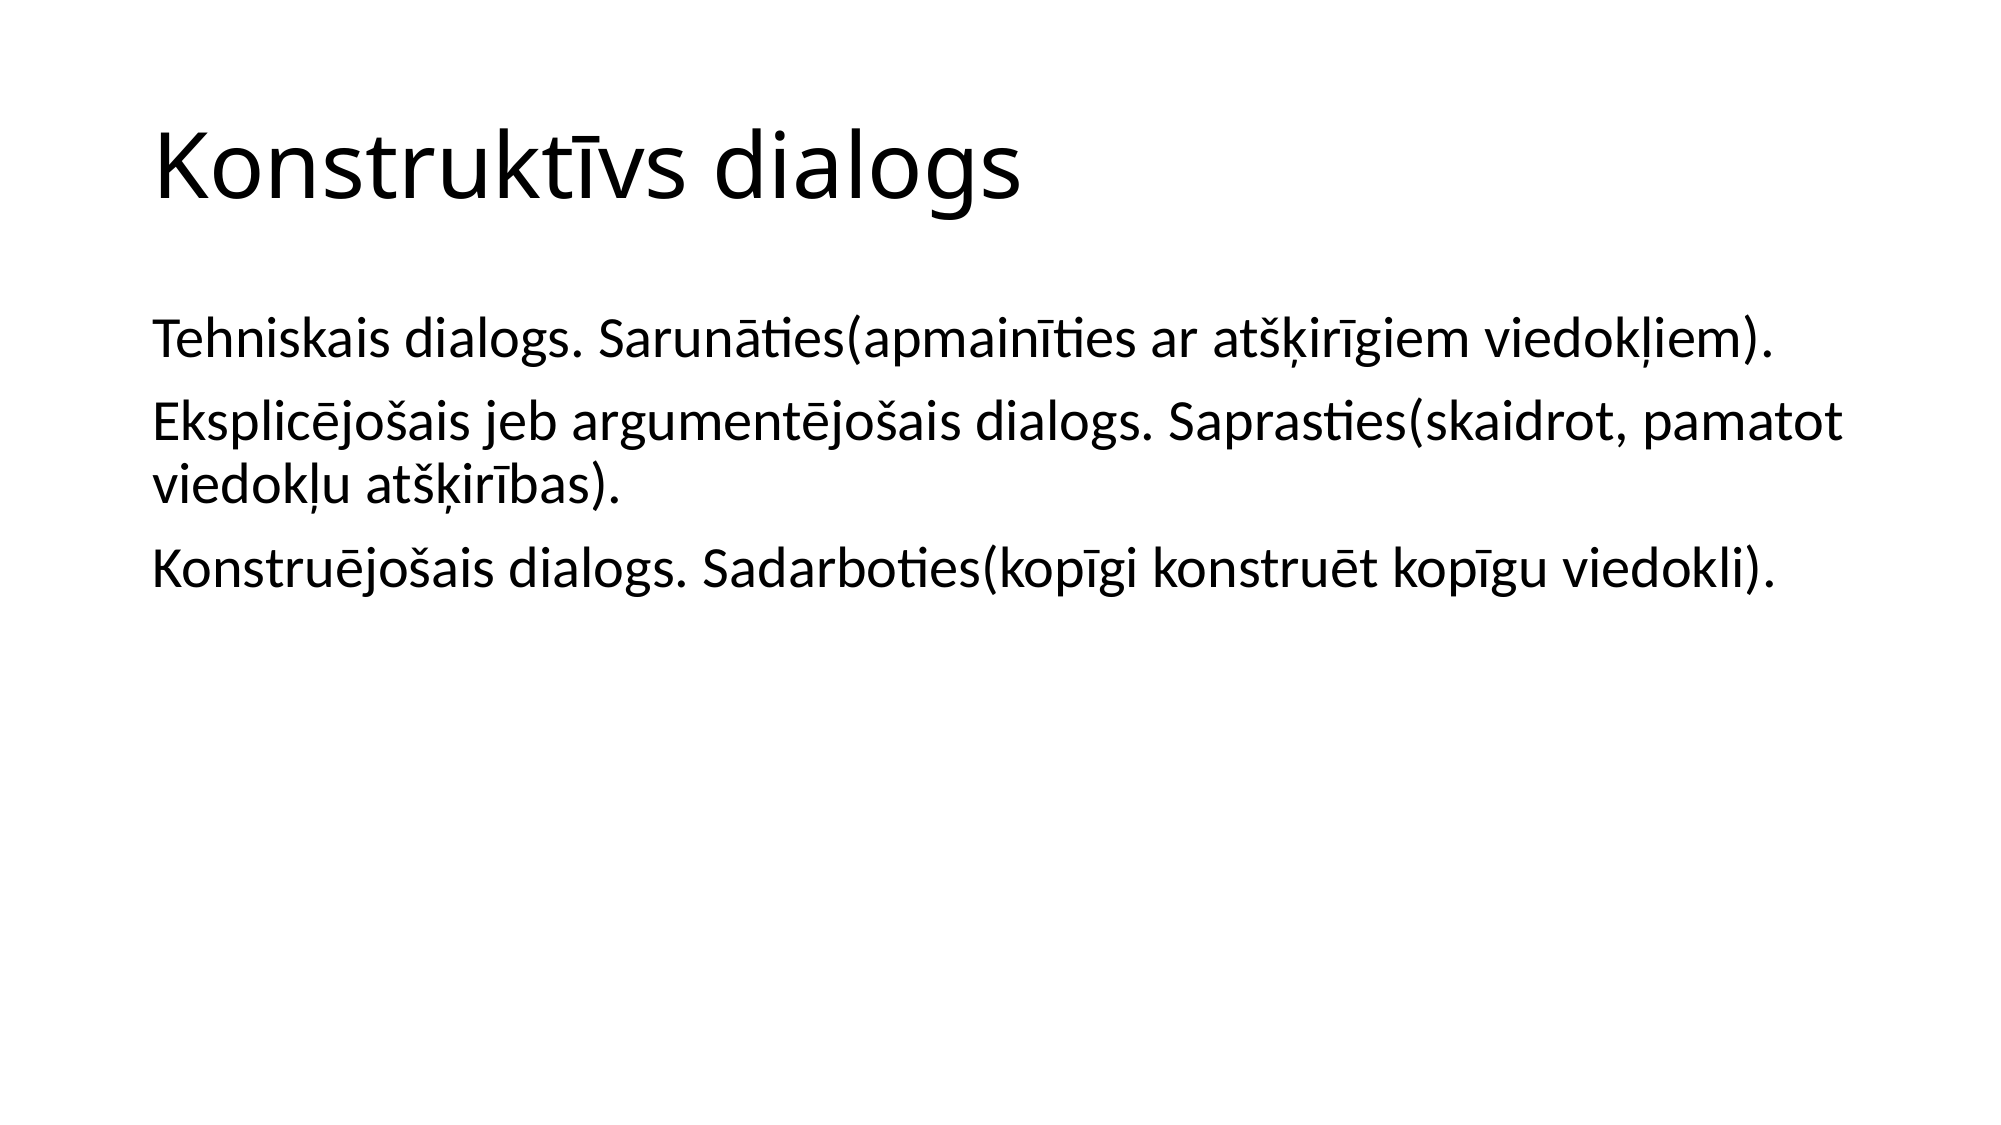

# Konstruktīvs dialogs
Tehniskais dialogs. Sarunāties(apmainīties ar atšķirīgiem viedokļiem).
Eksplicējošais jeb argumentējošais dialogs. Saprasties(skaidrot, pamatot viedokļu atšķirības).
Konstruējošais dialogs. Sadarboties(kopīgi konstruēt kopīgu viedokli).